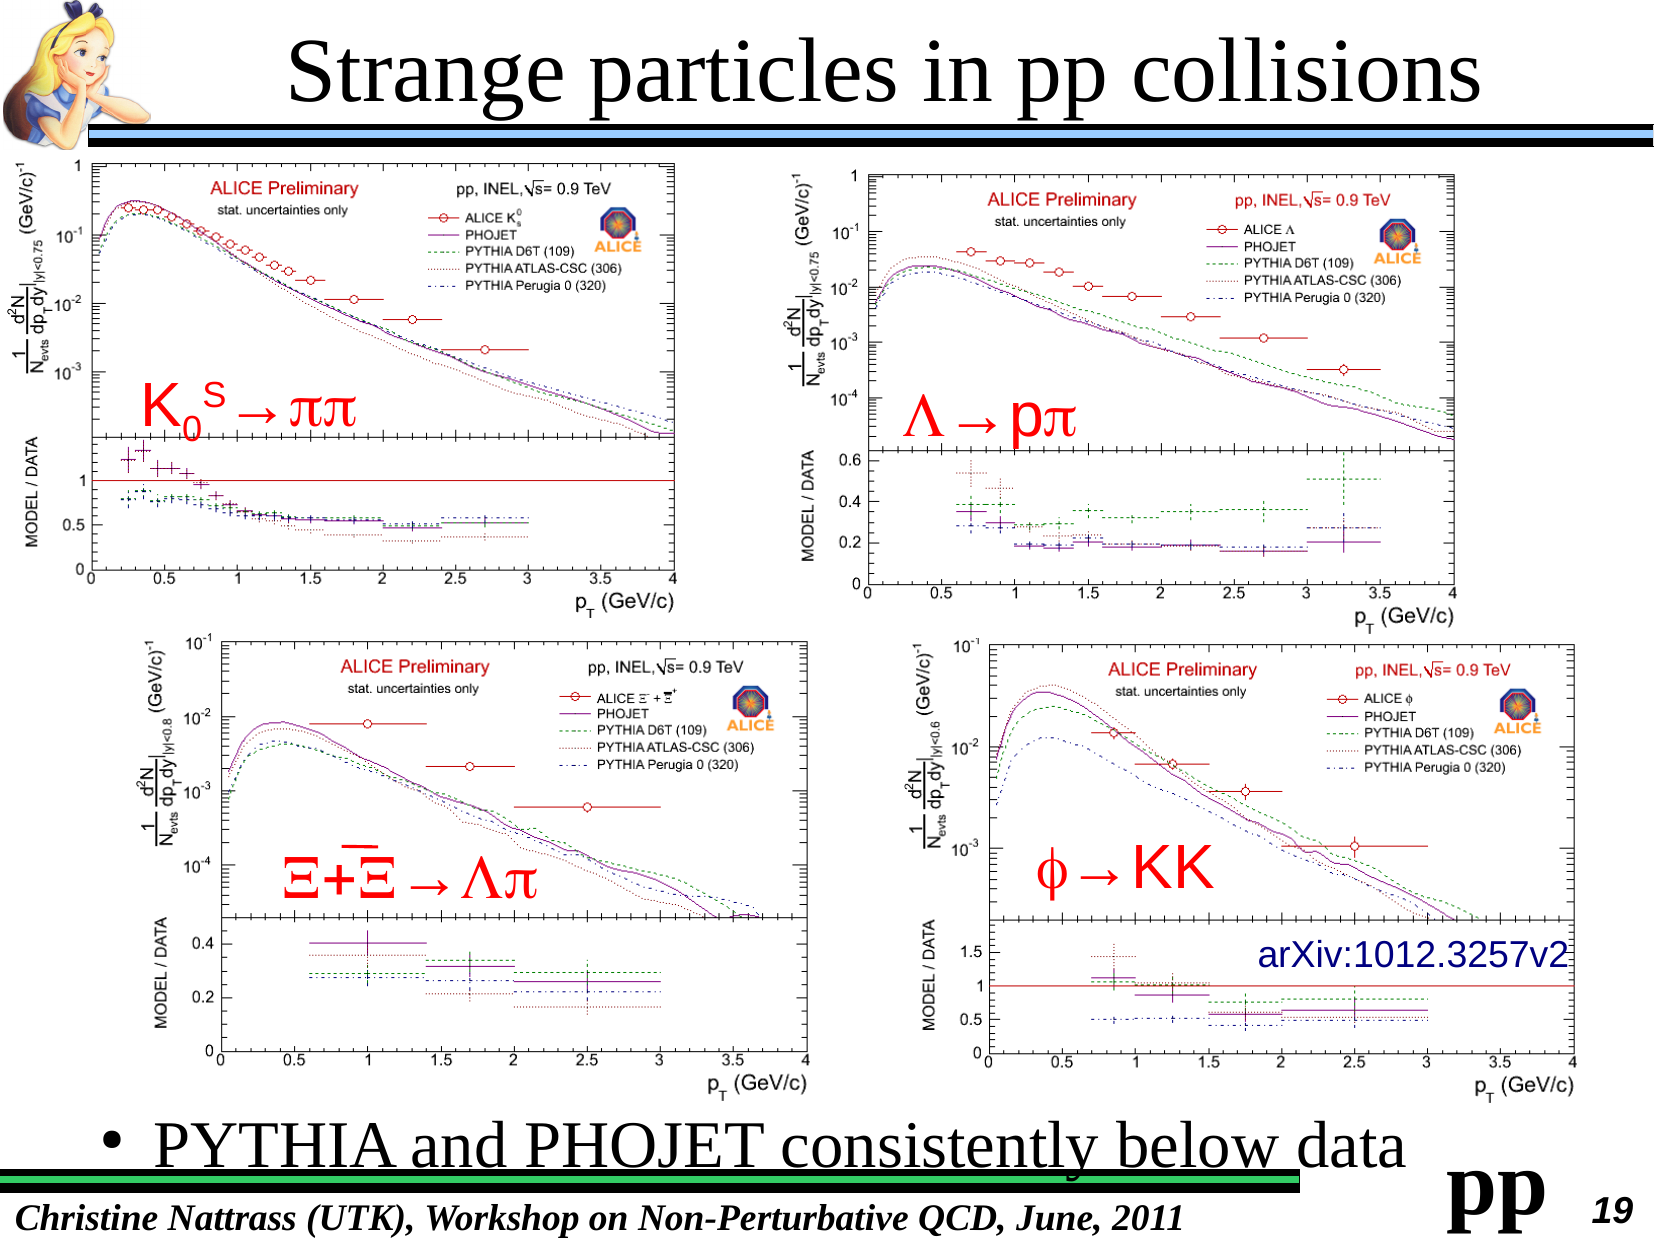

# Strange particles in pp collisions
 K0S→
→p
→
→KK
arXiv:1012.3257v2
PYTHIA and PHOJET consistently below data
pp
19